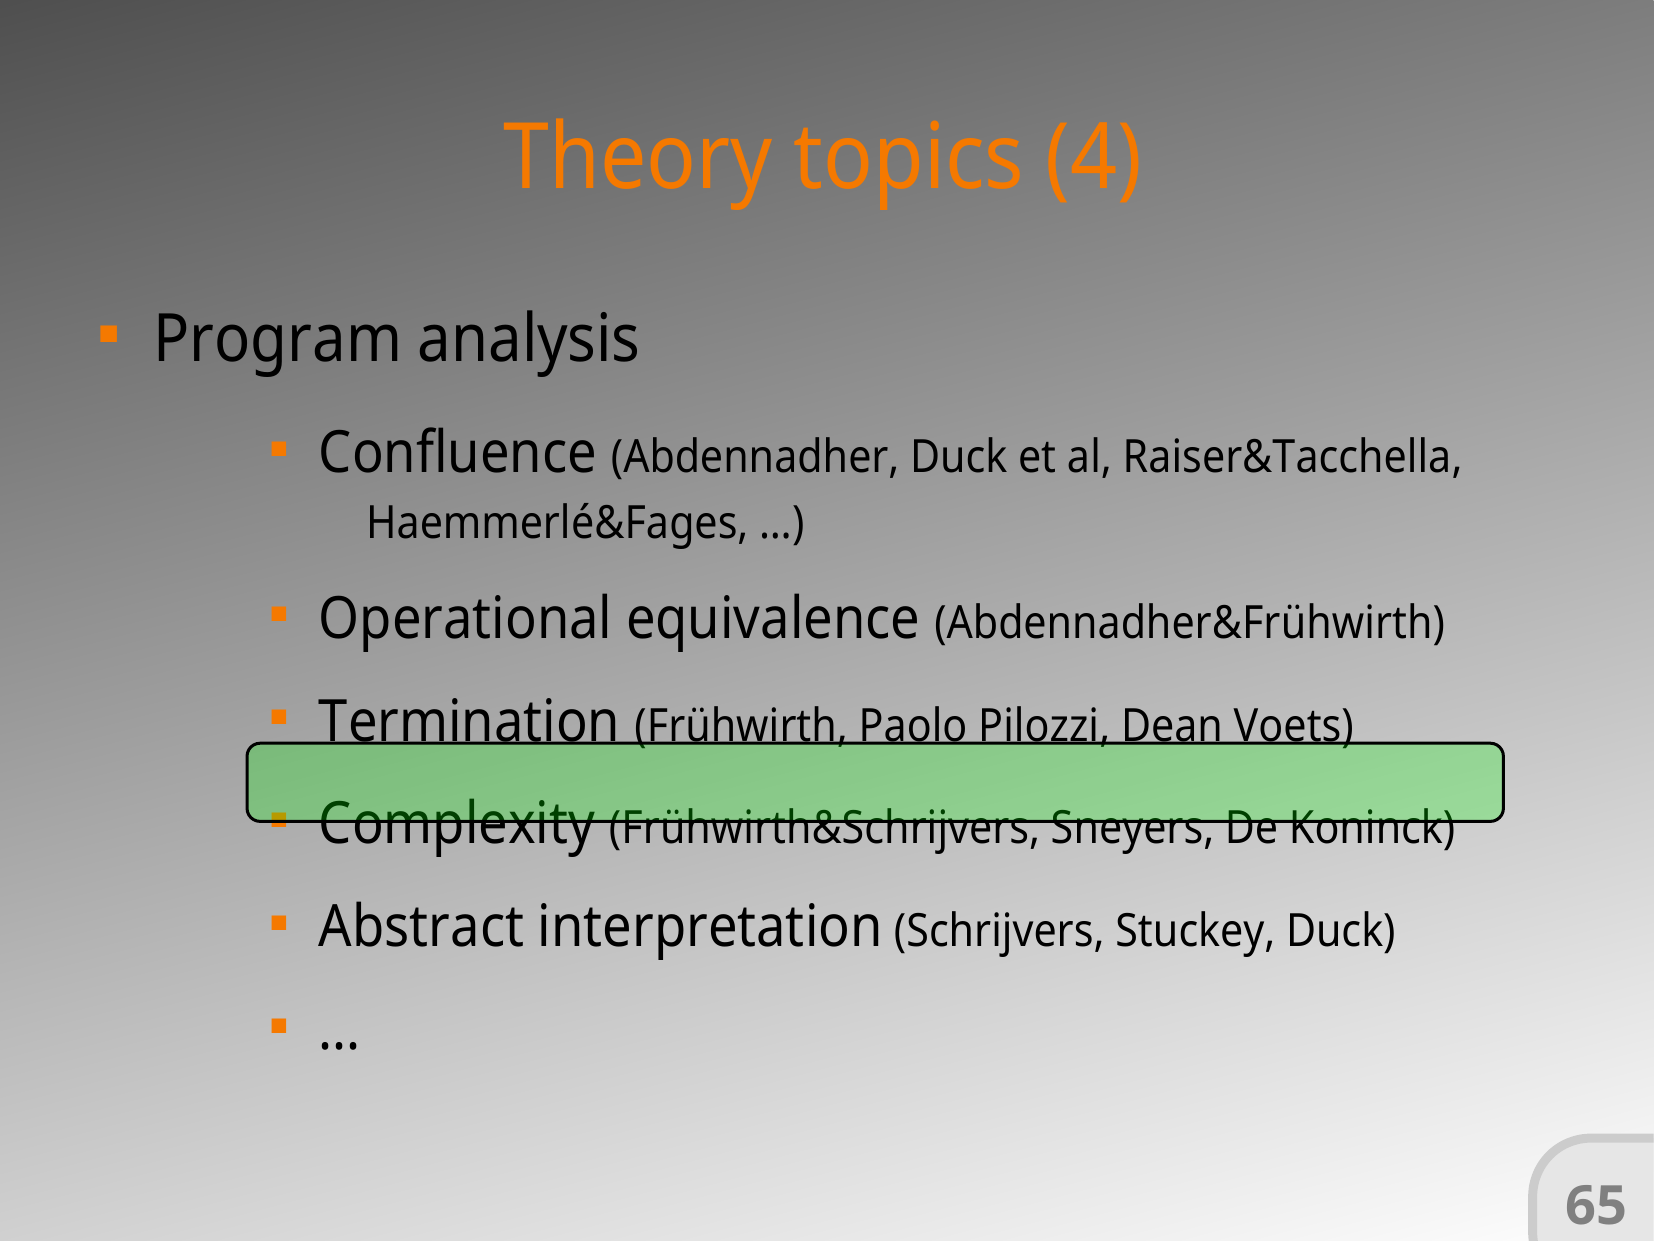

# Theory topics (4)
Program analysis
Confluence (Abdennadher, Duck et al, Raiser&Tacchella, Haemmerlé&Fages, …)
Operational equivalence (Abdennadher&Frühwirth)
Termination (Frühwirth, Paolo Pilozzi, Dean Voets)
Complexity (Frühwirth&Schrijvers, Sneyers, De Koninck)
Abstract interpretation (Schrijvers, Stuckey, Duck)
...
65